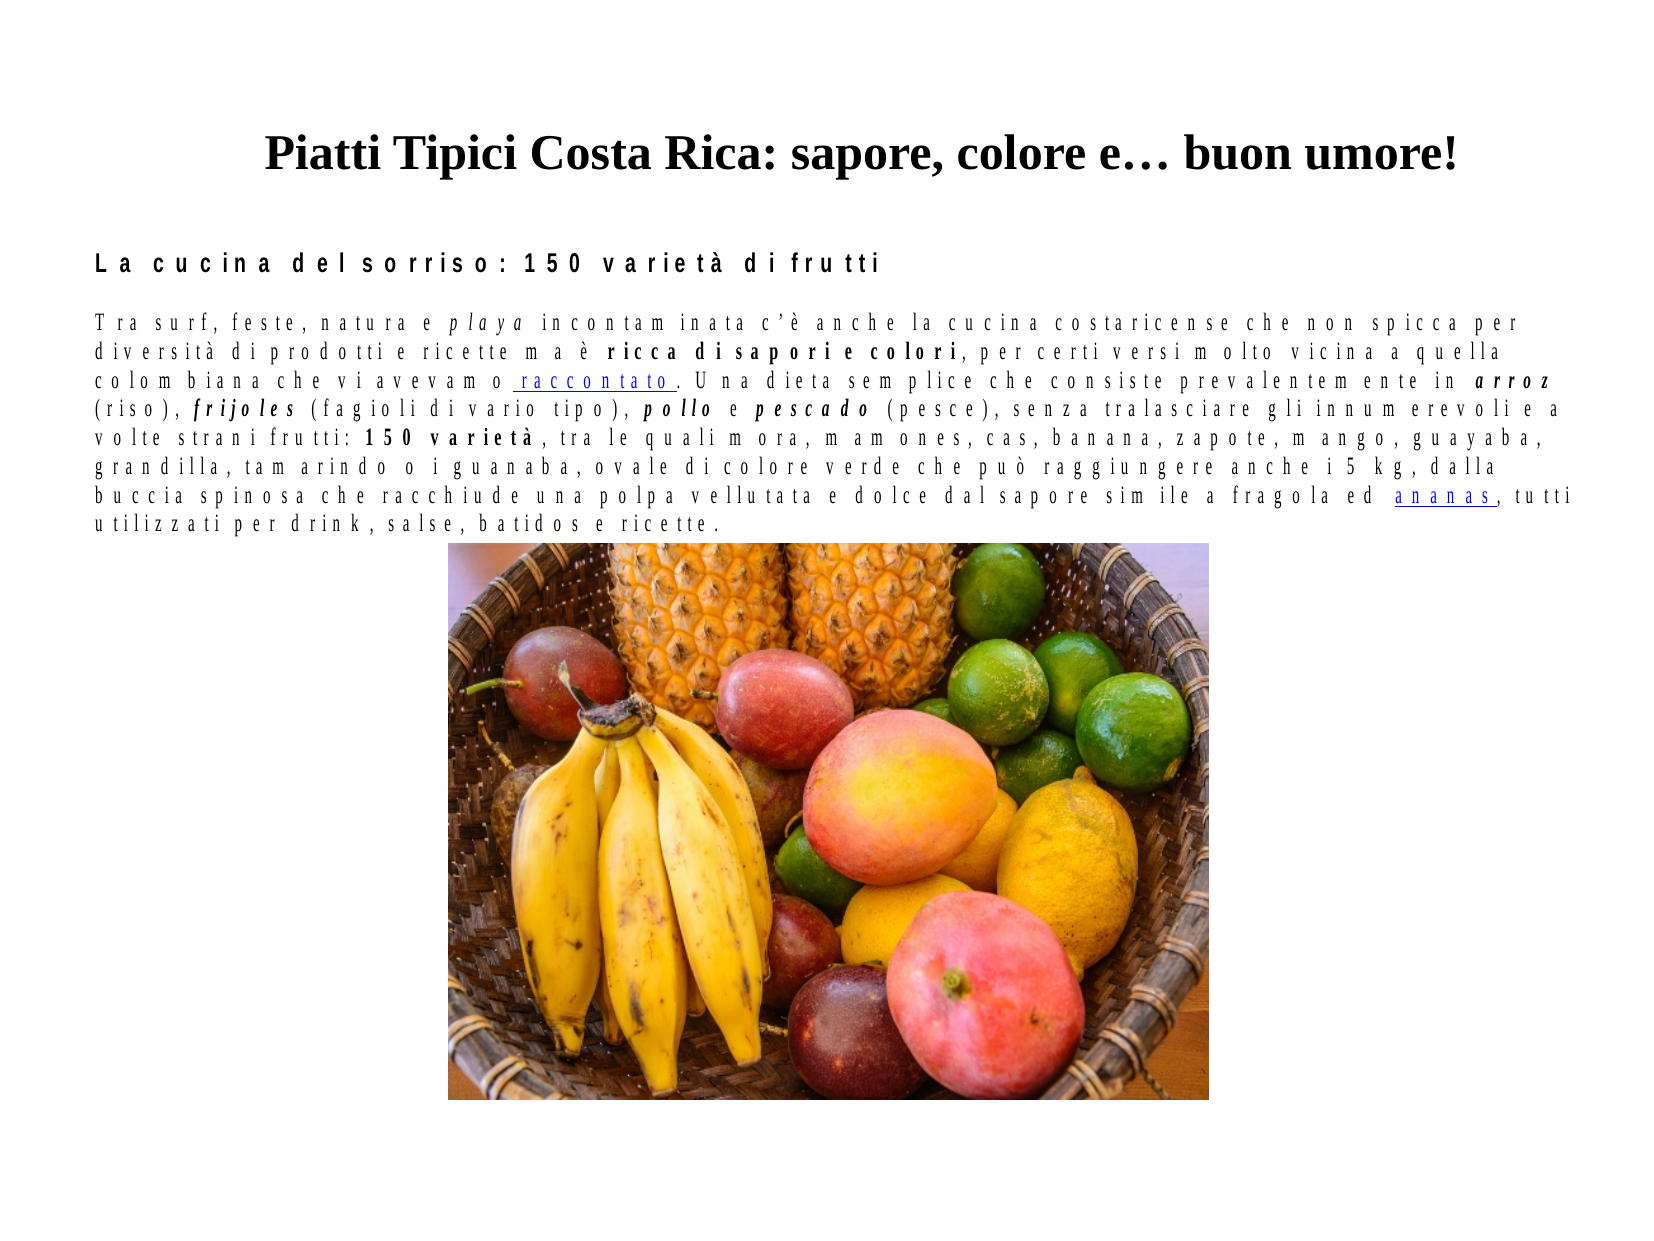

# Piatti Tipici Costa Rica: sapore, colore e… buon umore!